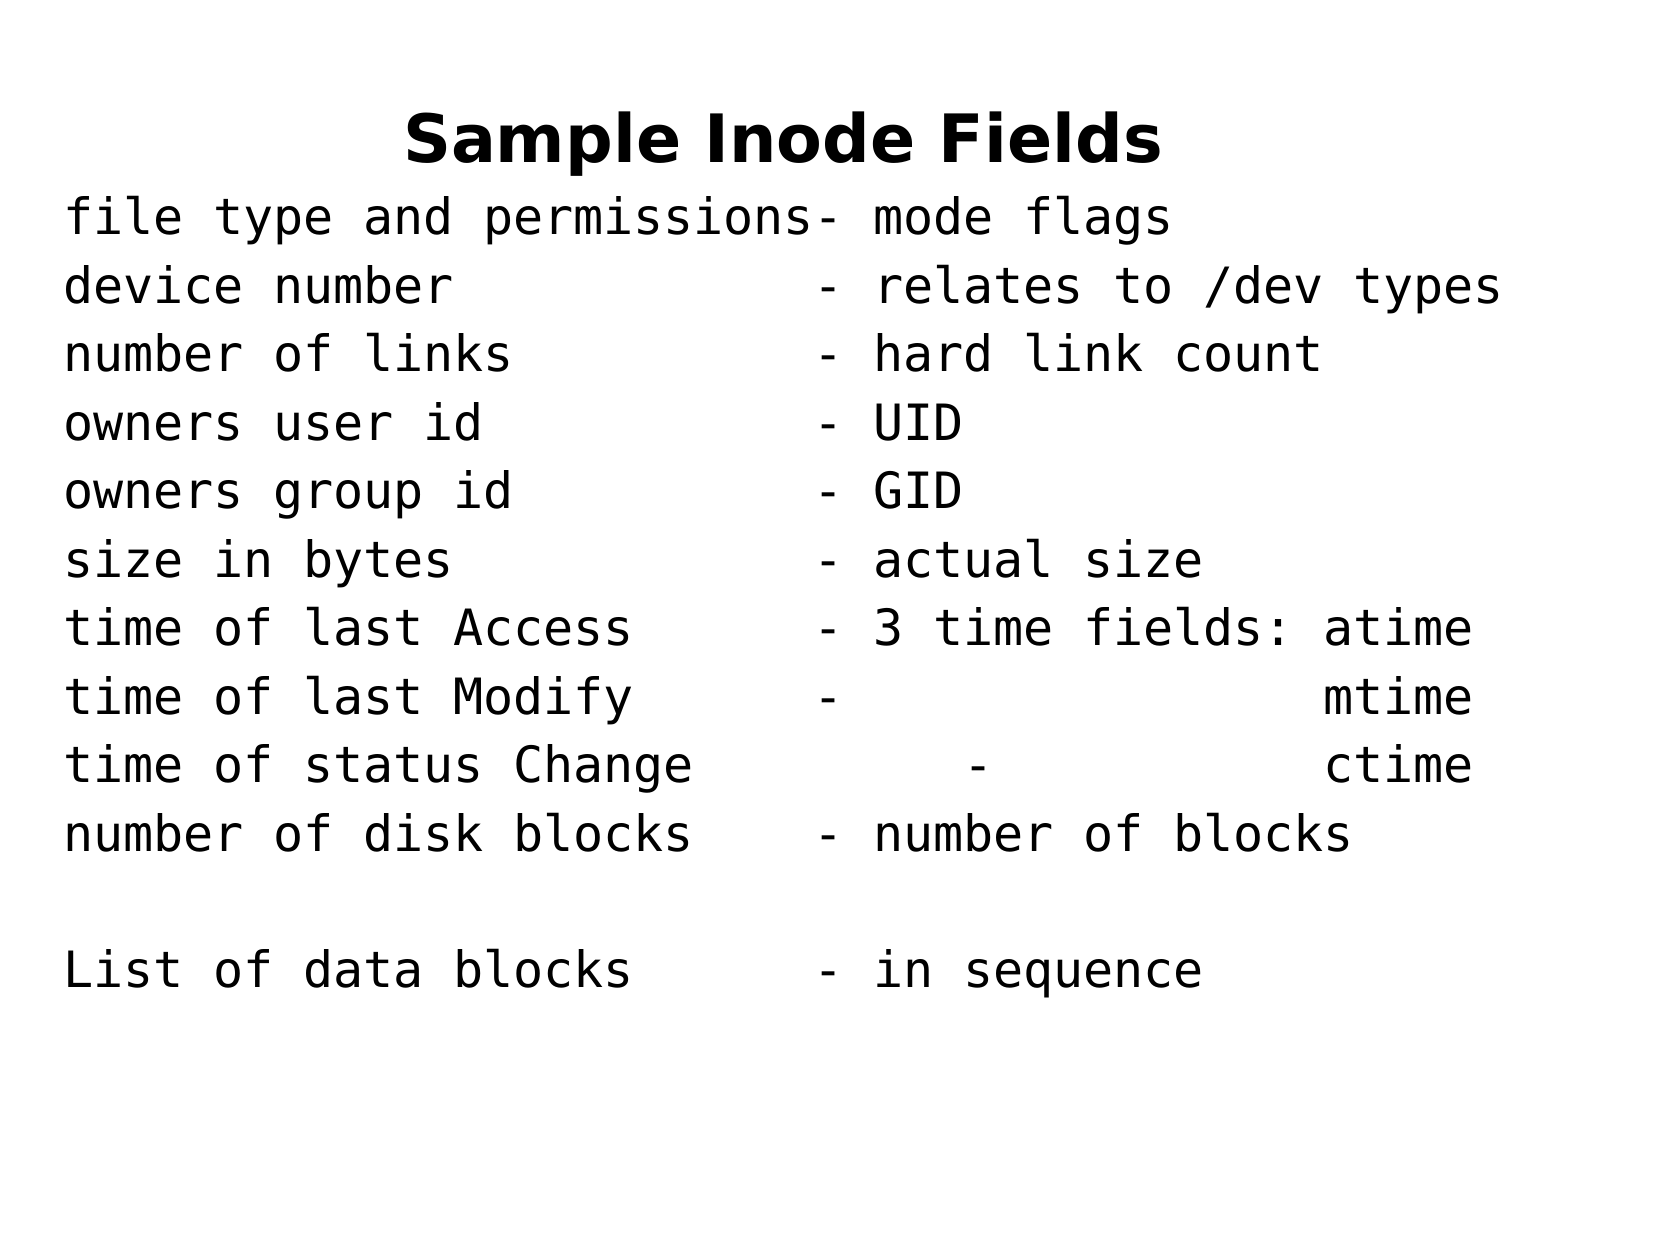

Sample Inode Fields
file type and permissions- mode flags
device number			- relates to /dev types
number of links		- hard link count
owners user id			- UID
owners group id		- GID
size in bytes			- actual size
time of last Access		- 3 time fields: atime
time of last Modify		-			 mtime
time of status Change		-		 ctime
number of disk blocks	- number of blocks
List of data blocks		- in sequence